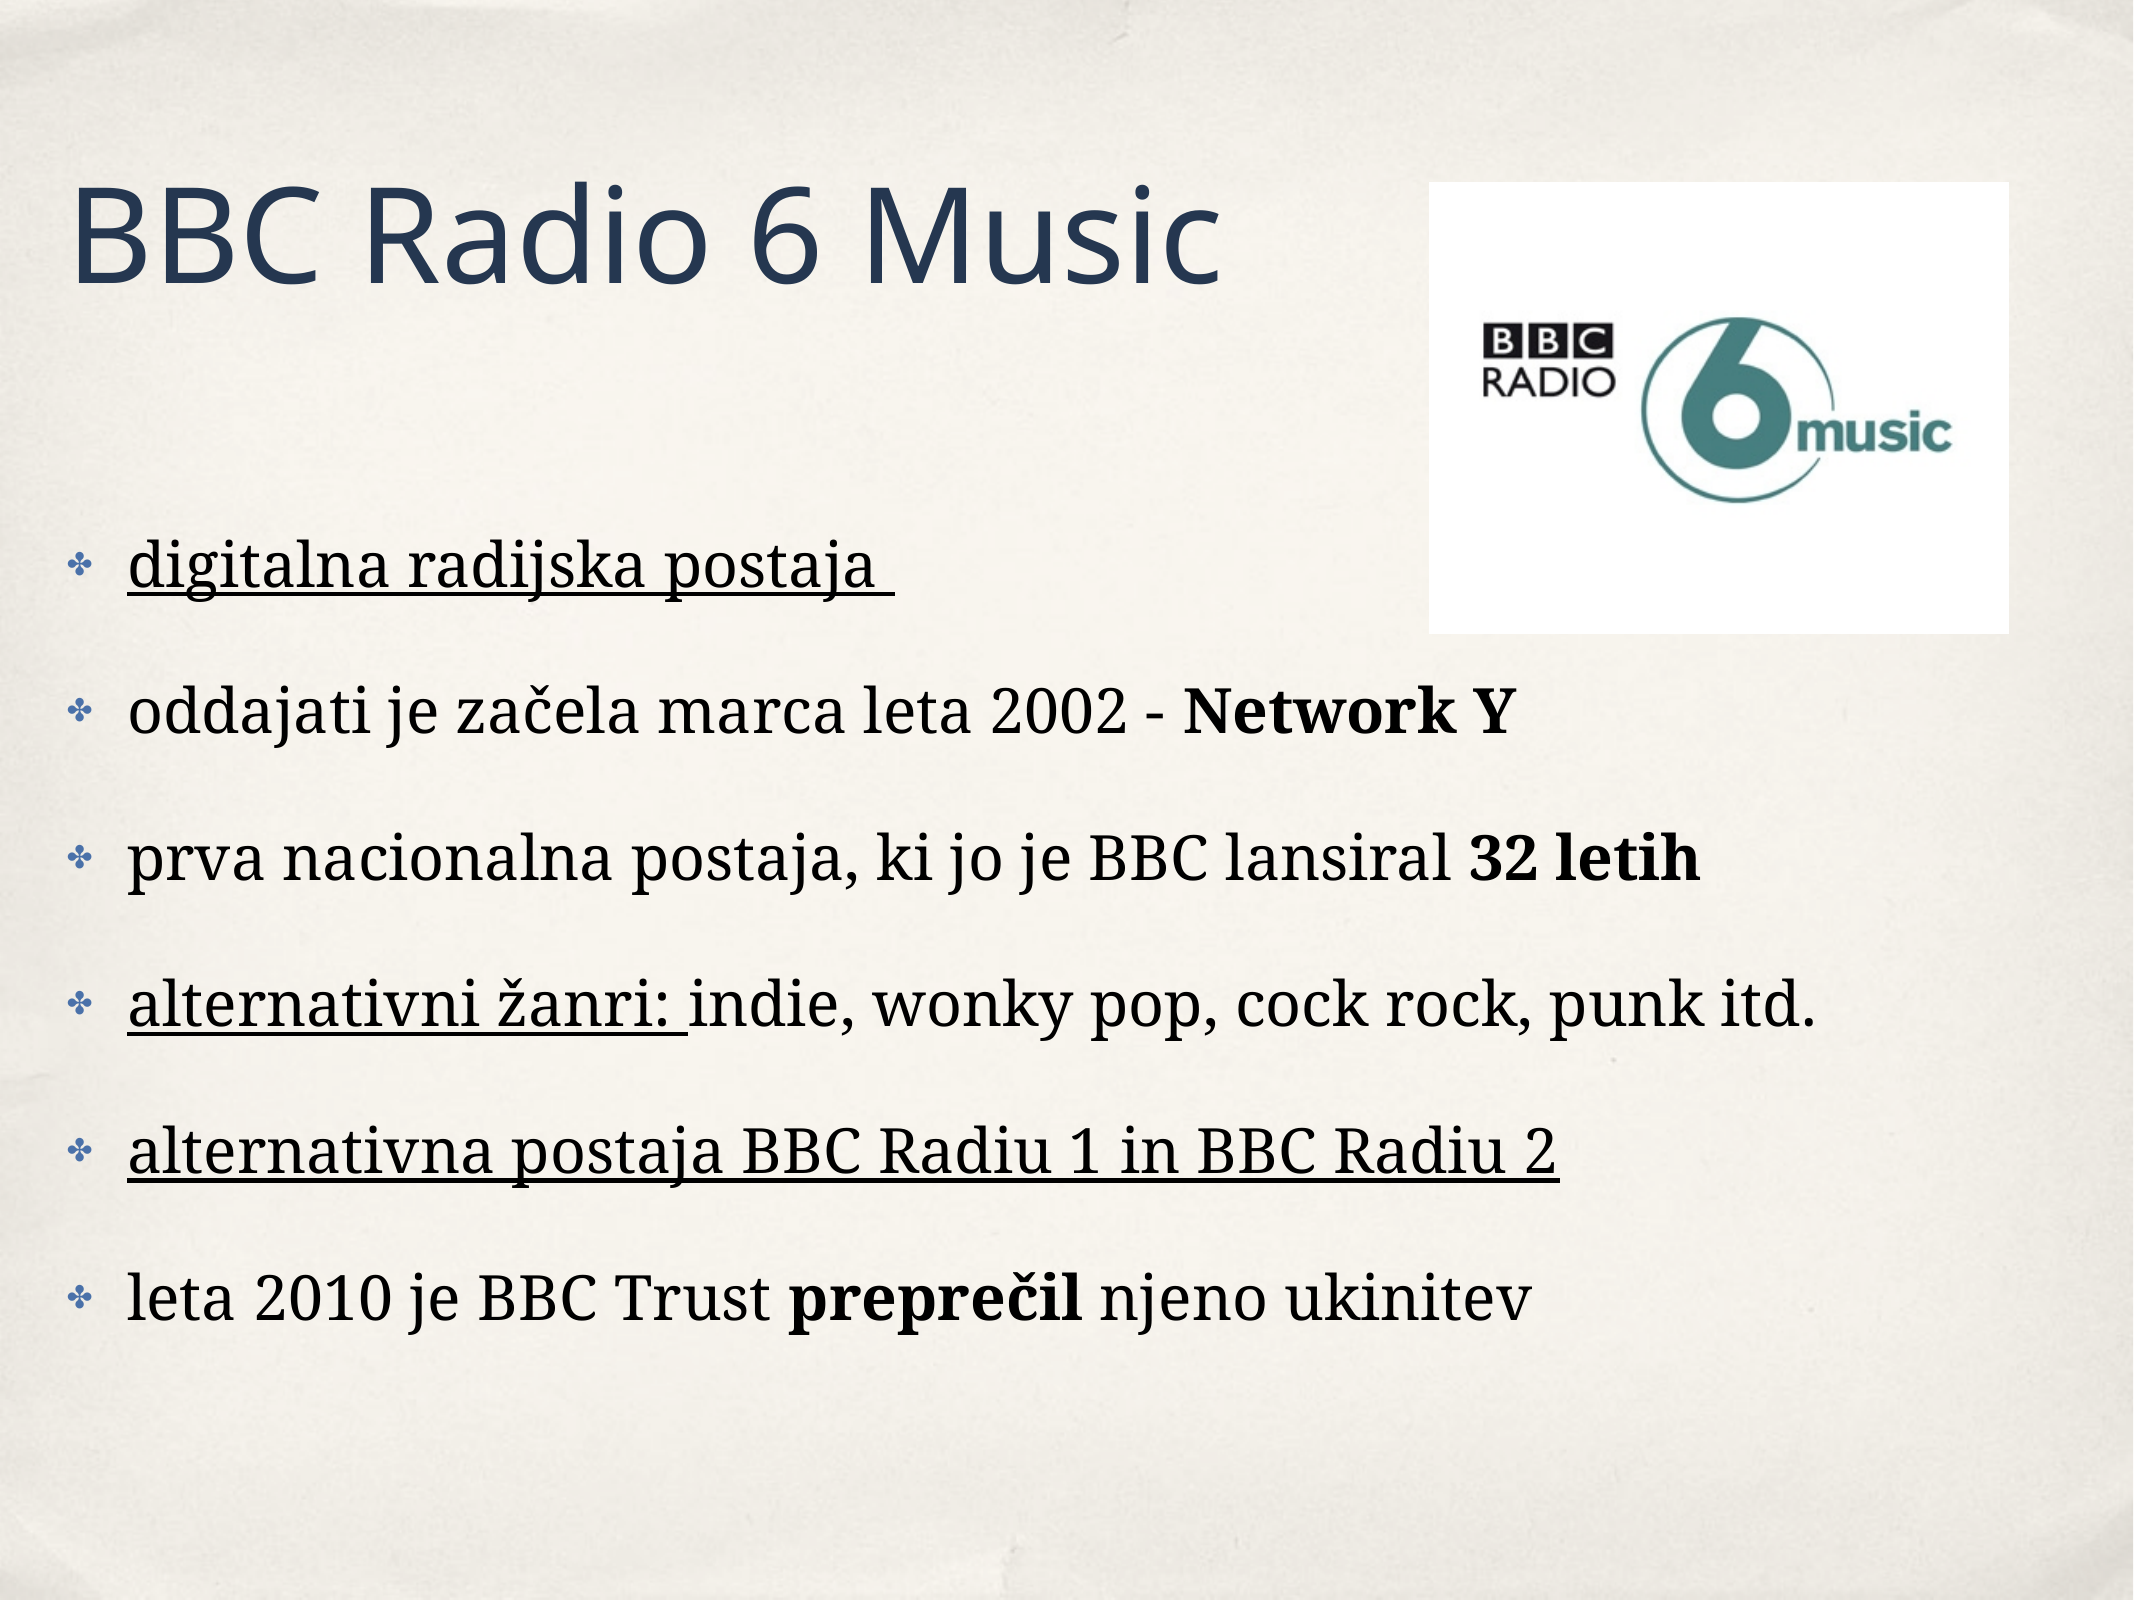

# BBC Radio 6 Music
digitalna radijska postaja
oddajati je začela marca leta 2002 - Network Y
prva nacionalna postaja, ki jo je BBC lansiral 32 letih
alternativni žanri: indie, wonky pop, cock rock, punk itd.
alternativna postaja BBC Radiu 1 in BBC Radiu 2
leta 2010 je BBC Trust preprečil njeno ukinitev